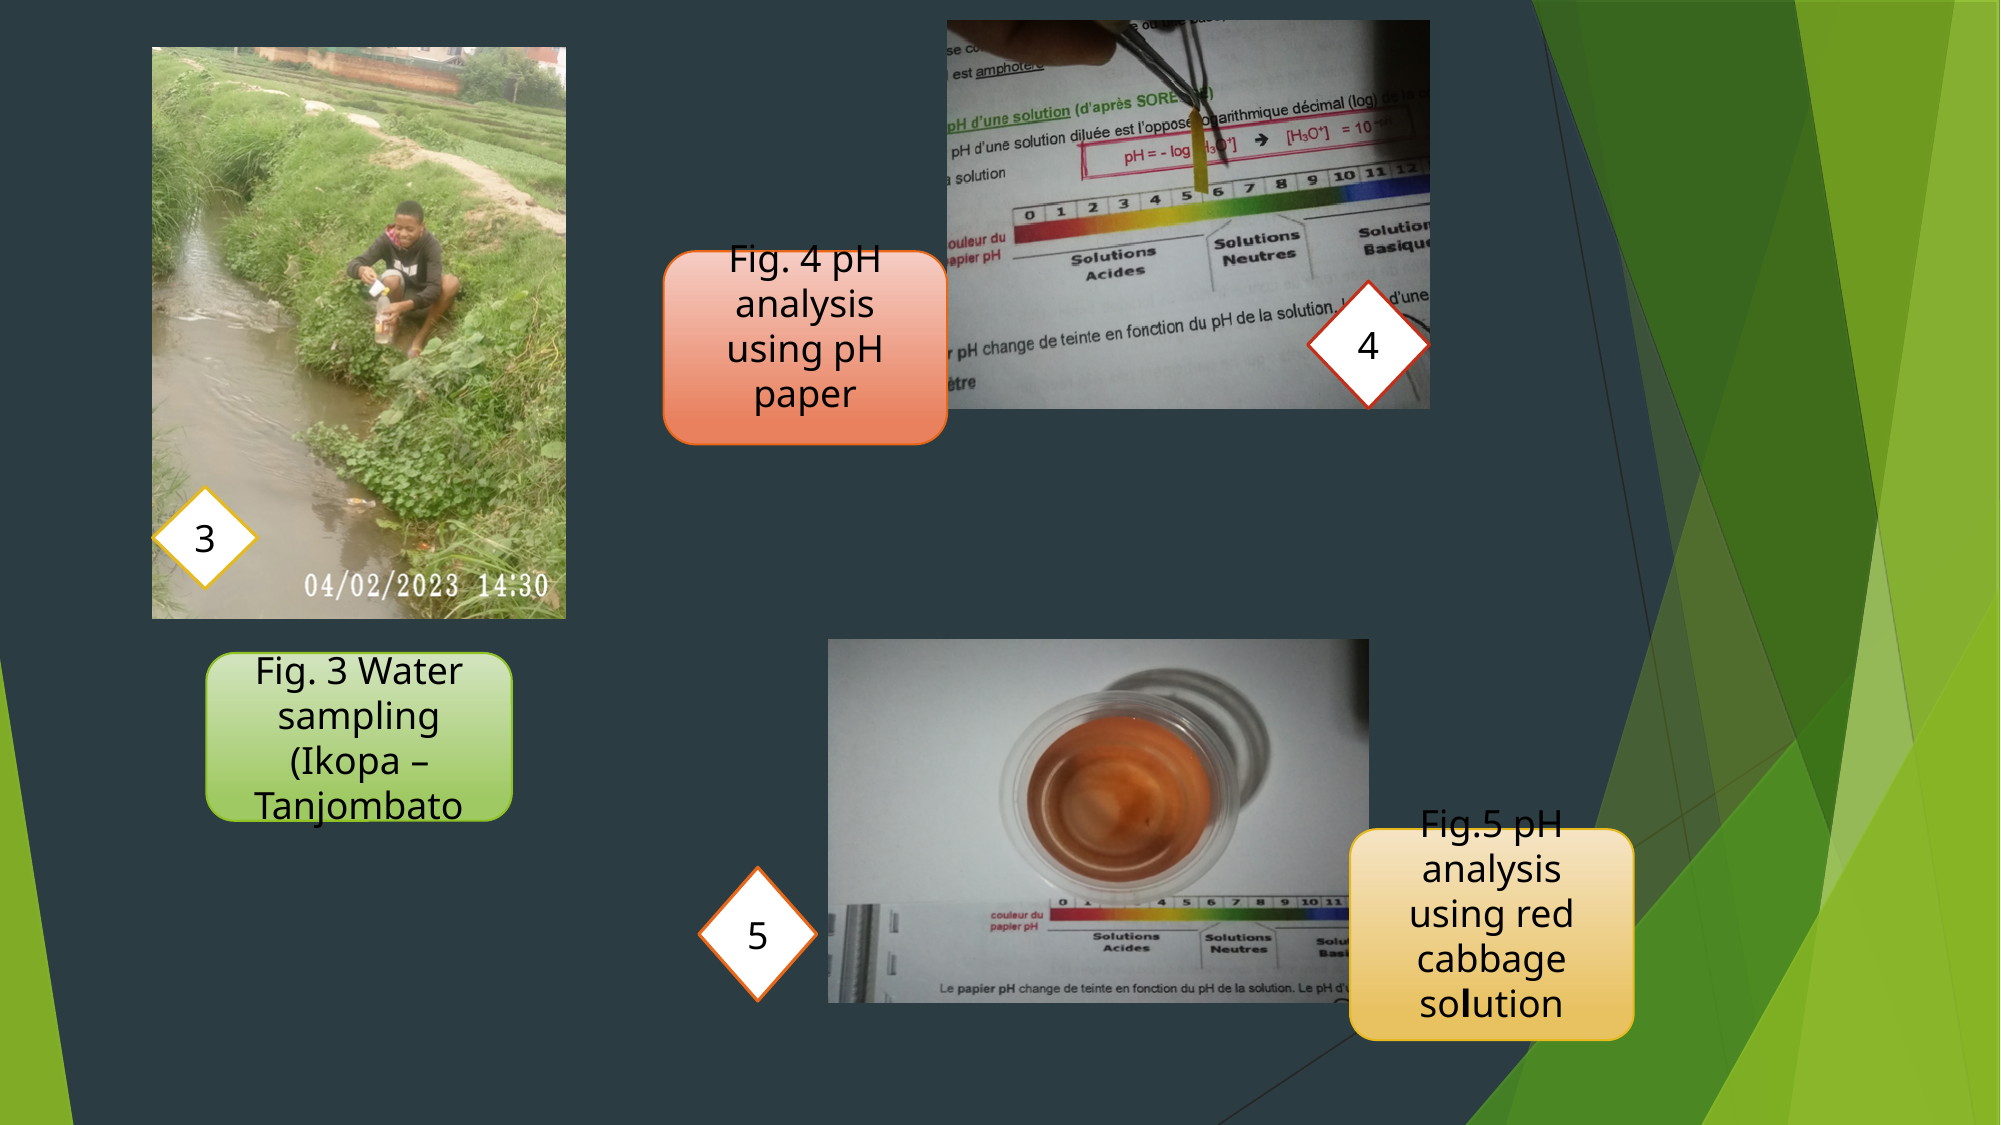

Fig. 4 pH analysis using pH paper
4
3
Fig. 3 Water sampling (Ikopa –Tanjombato
Fig.5 pH analysis using red cabbage solution
5